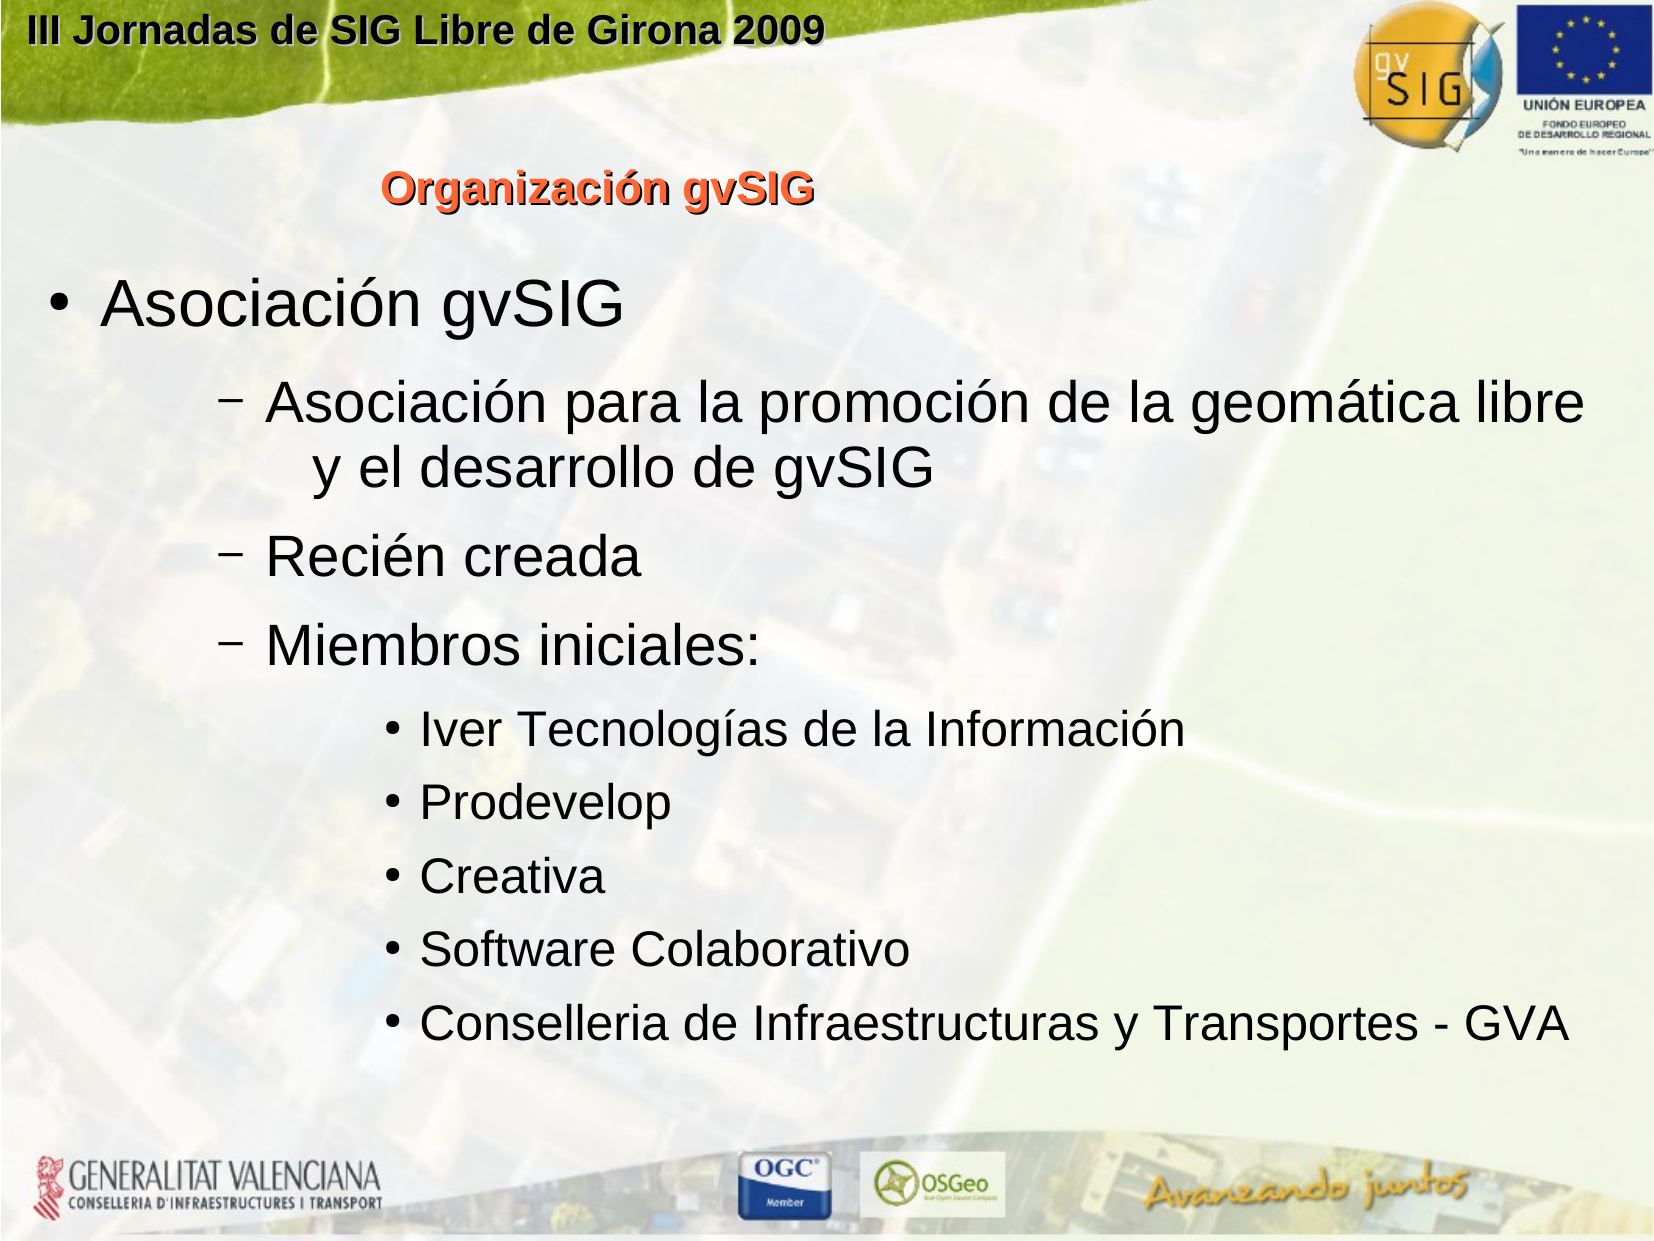

#
Organización gvSIG
Asociación gvSIG
Asociación para la promoción de la geomática libre y el desarrollo de gvSIG
Recién creada
Miembros iniciales:
Iver Tecnologías de la Información
Prodevelop
Creativa
Software Colaborativo
Conselleria de Infraestructuras y Transportes - GVA